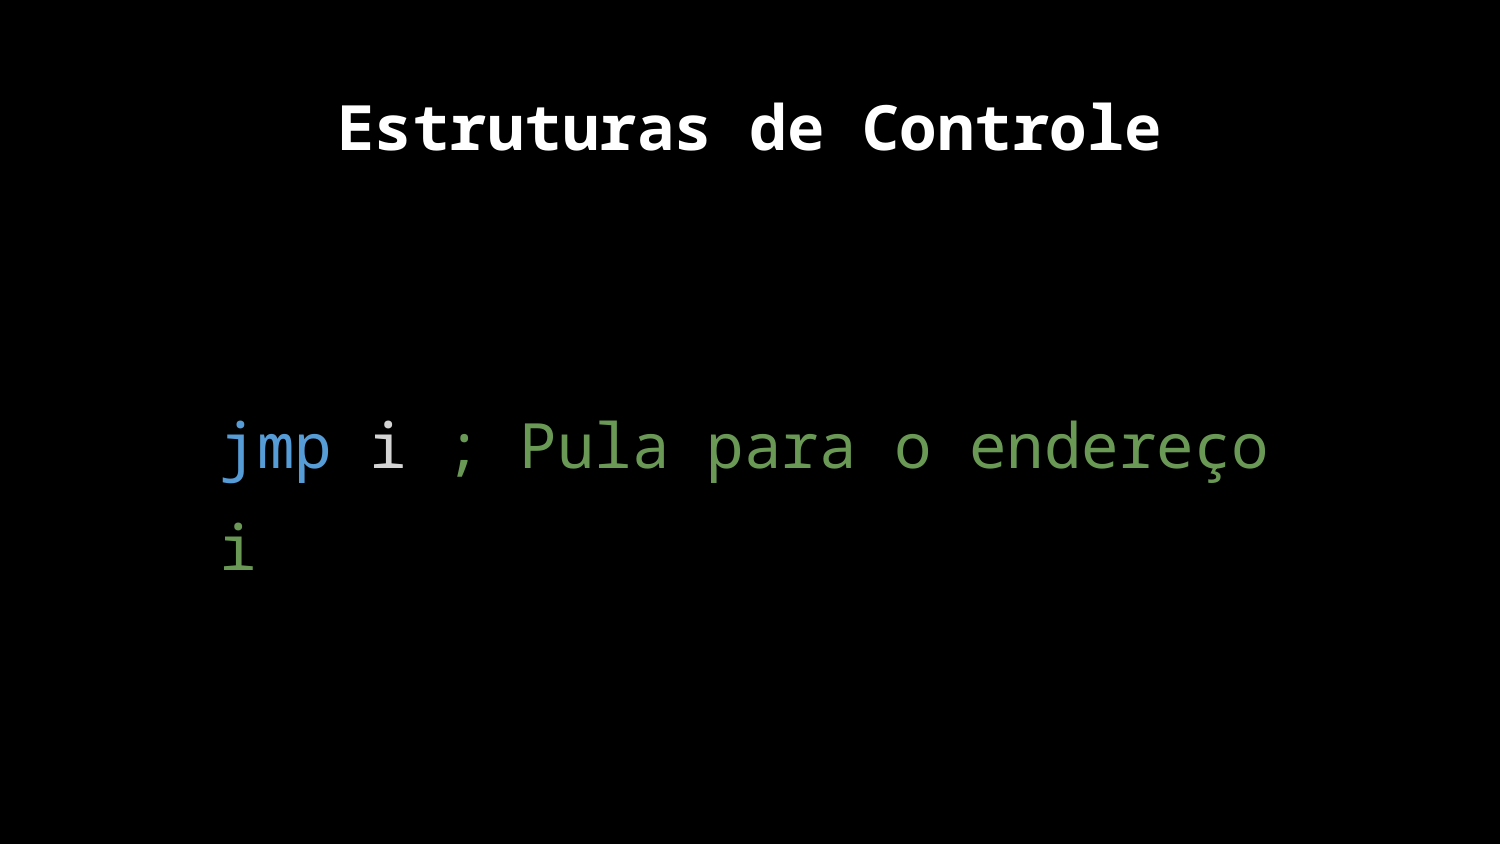

# Estruturas de Controle
jmp i ; Pula para o endereço i